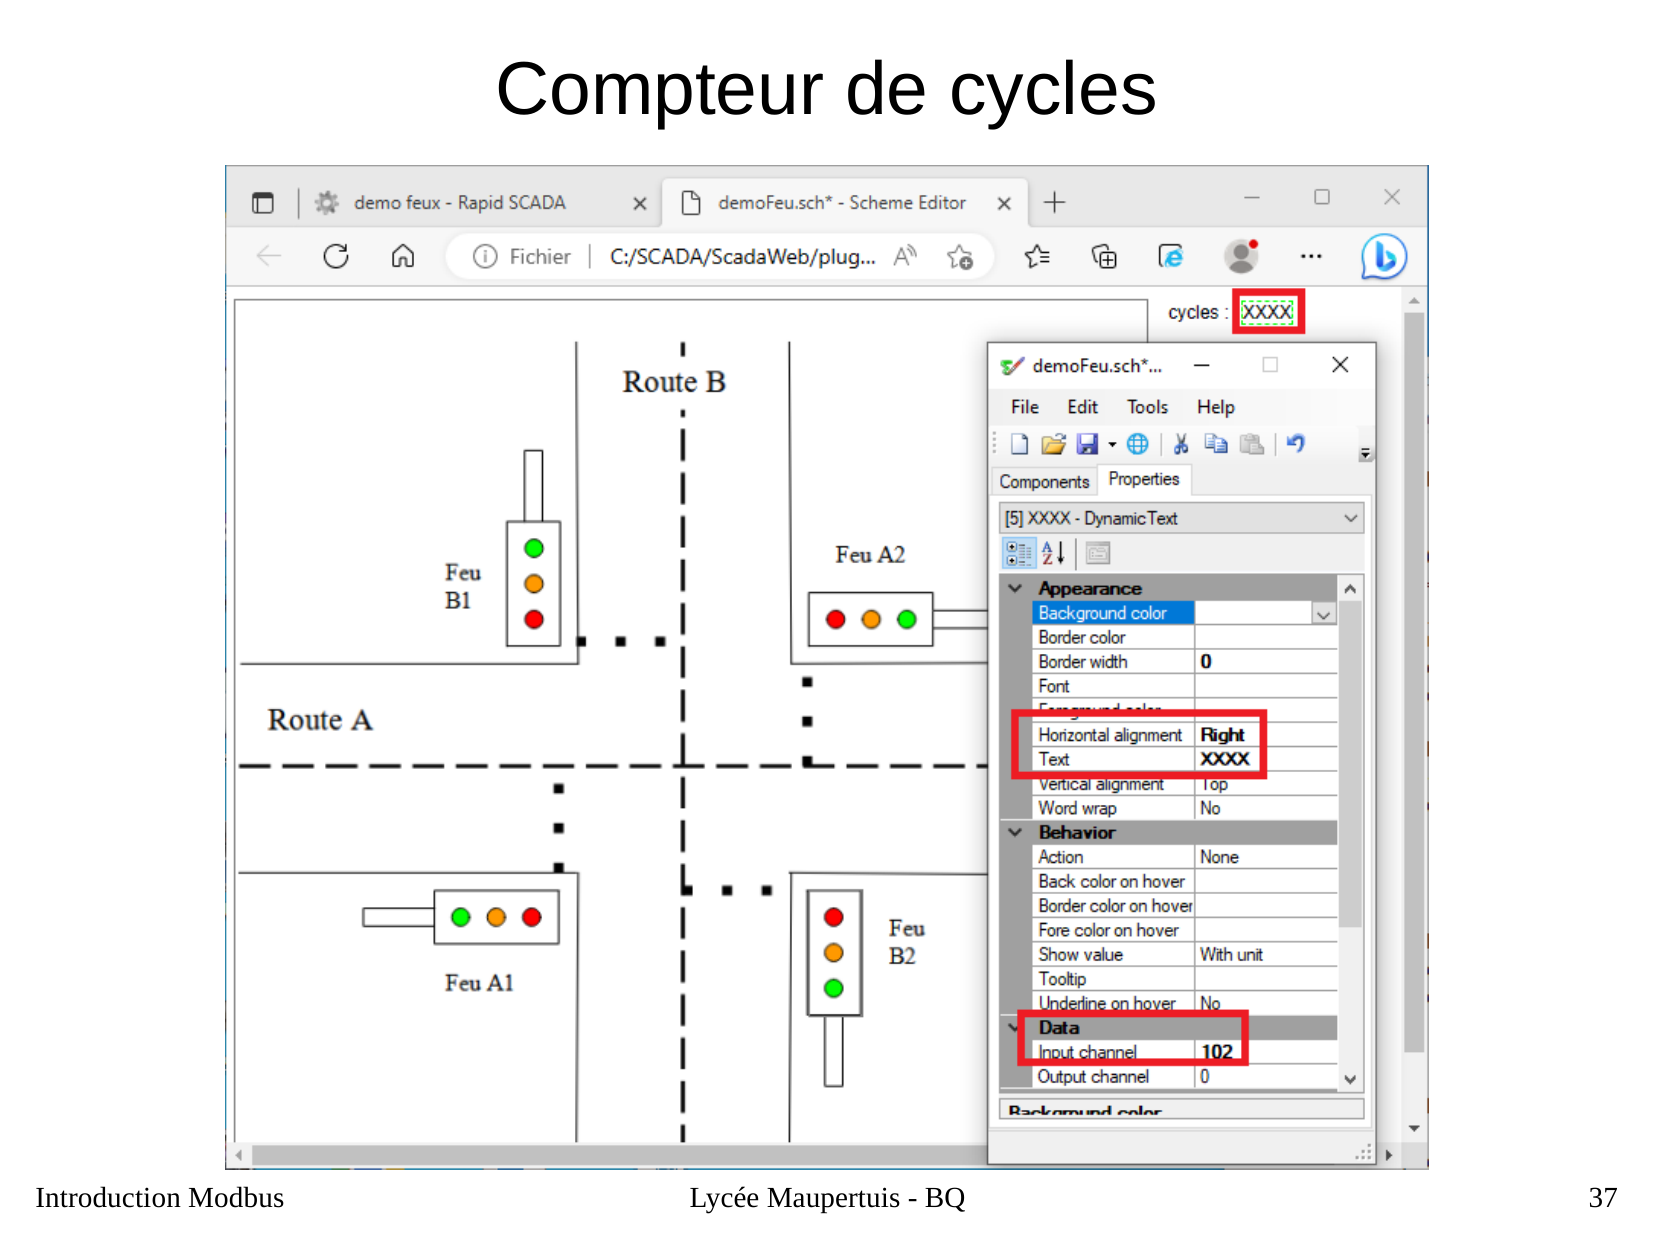

# Compteur de cycles
Introduction Modbus
Lycée Maupertuis - BQ
37